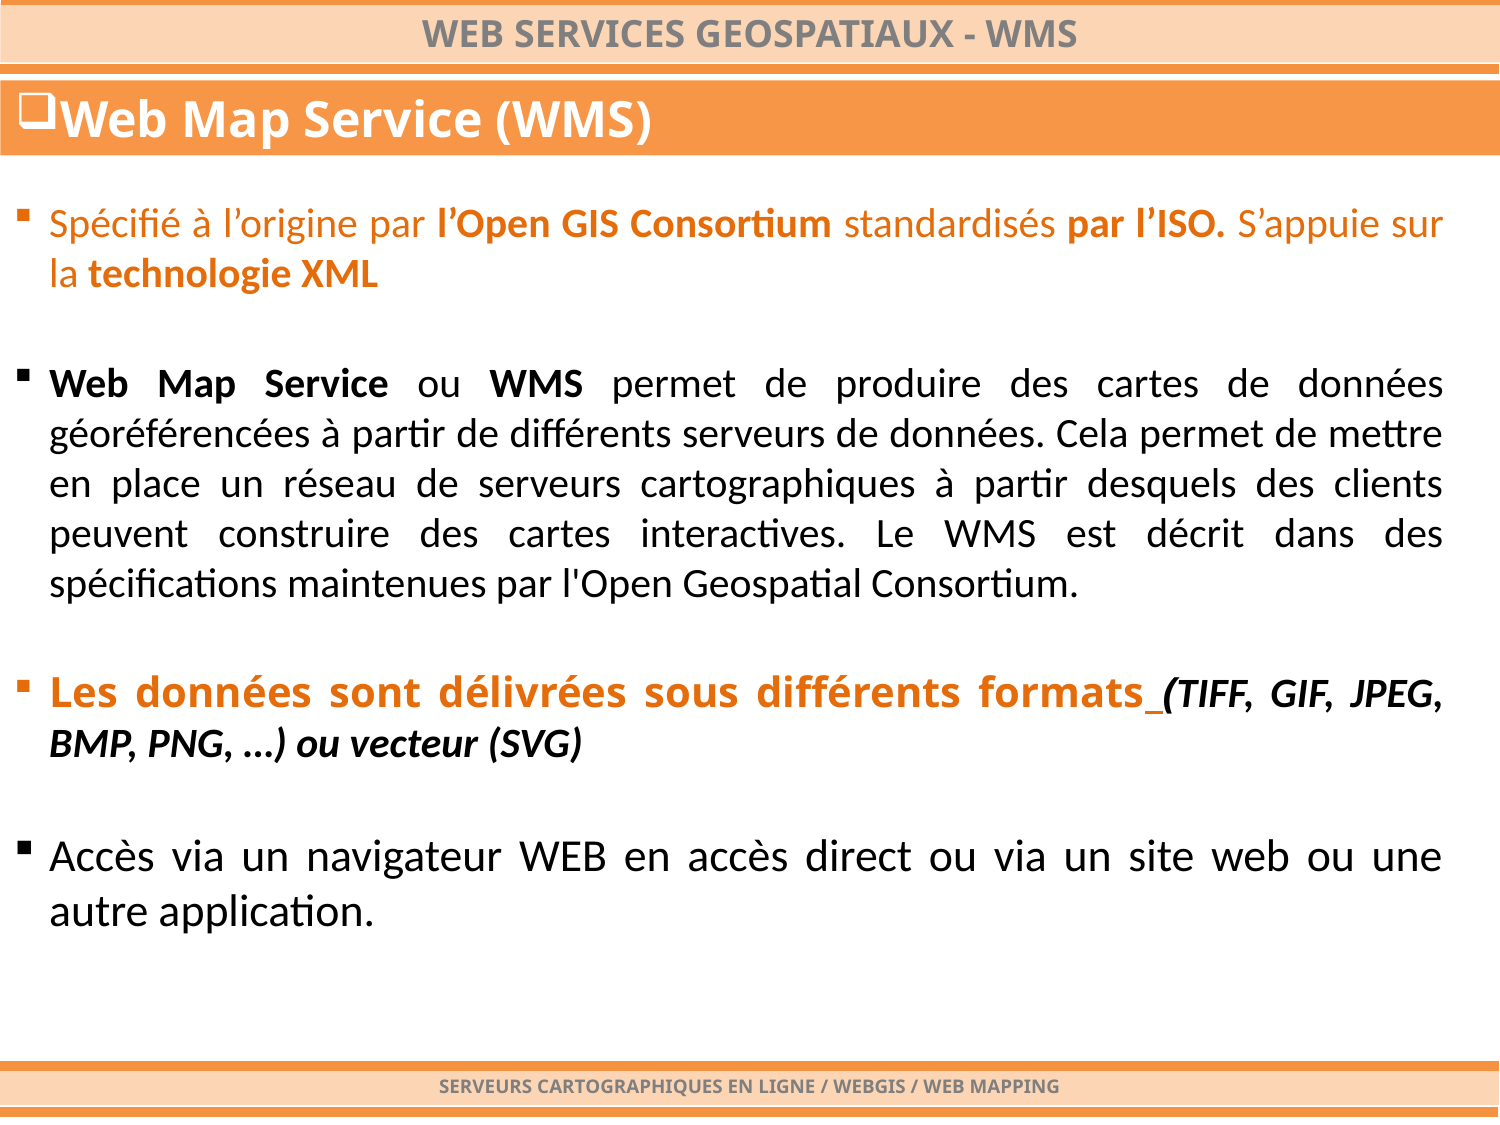

WEB SERVICES GEOSPATIAUX - WMS
Web Map Service (WMS)
Spécifié à l’origine par l’Open GIS Consortium standardisés par l’ISO. S’appuie sur la technologie XML
Web Map Service ou WMS permet de produire des cartes de données géoréférencées à partir de différents serveurs de données. Cela permet de mettre en place un réseau de serveurs cartographiques à partir desquels des clients peuvent construire des cartes interactives. Le WMS est décrit dans des spécifications maintenues par l'Open Geospatial Consortium.
Les données sont délivrées sous différents formats (TIFF, GIF, JPEG, BMP, PNG, …) ou vecteur (SVG)
Accès via un navigateur WEB en accès direct ou via un site web ou une autre application.
SERVEURS CARTOGRAPHIQUES EN LIGNE / WEBGIS / WEB MAPPING